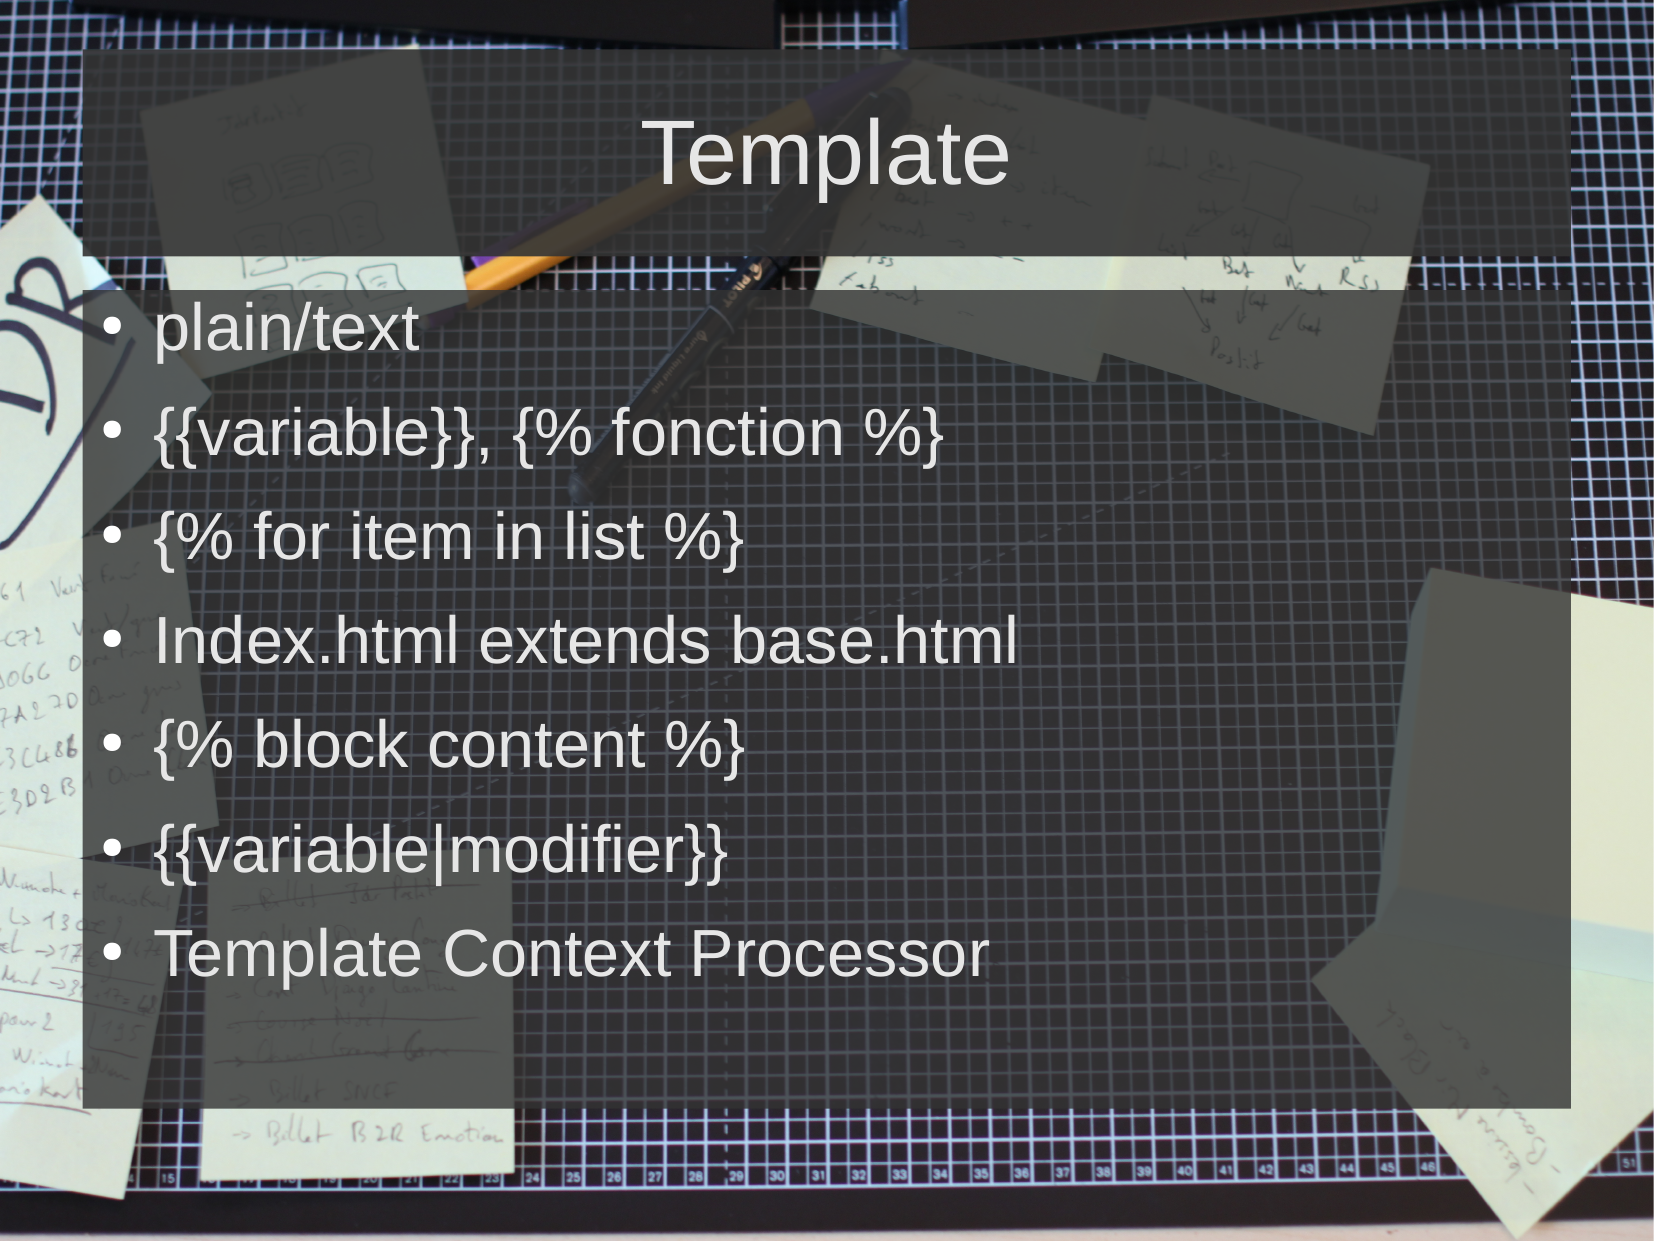

# Template
plain/text
{{variable}}, {% fonction %}
{% for item in list %}
Index.html extends base.html
{% block content %}
{{variable|modifier}}
Template Context Processor